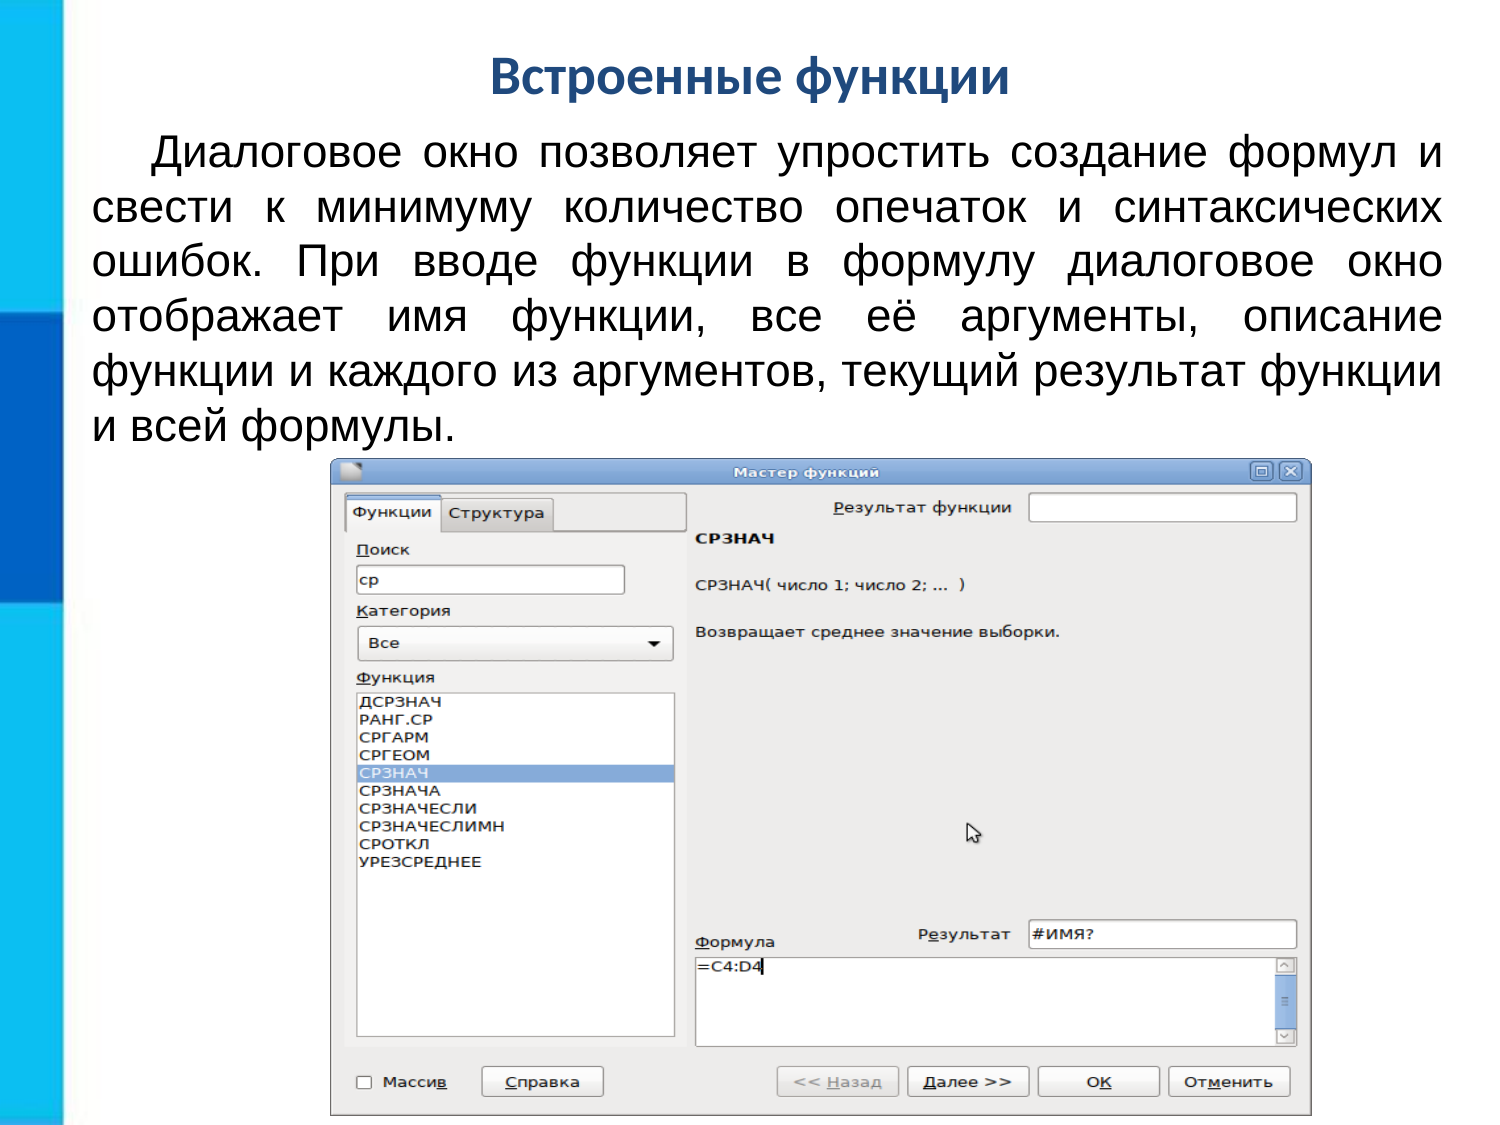

Встроенные функции
Диалоговое окно позволяет упростить создание формул и свести к минимуму количество опечаток и синтаксических ошибок. При вводе функции в формулу диалоговое окно отображает имя функции, все её аргументы, описание функции и каждого из аргументов, текущий результат функции и всей формулы.